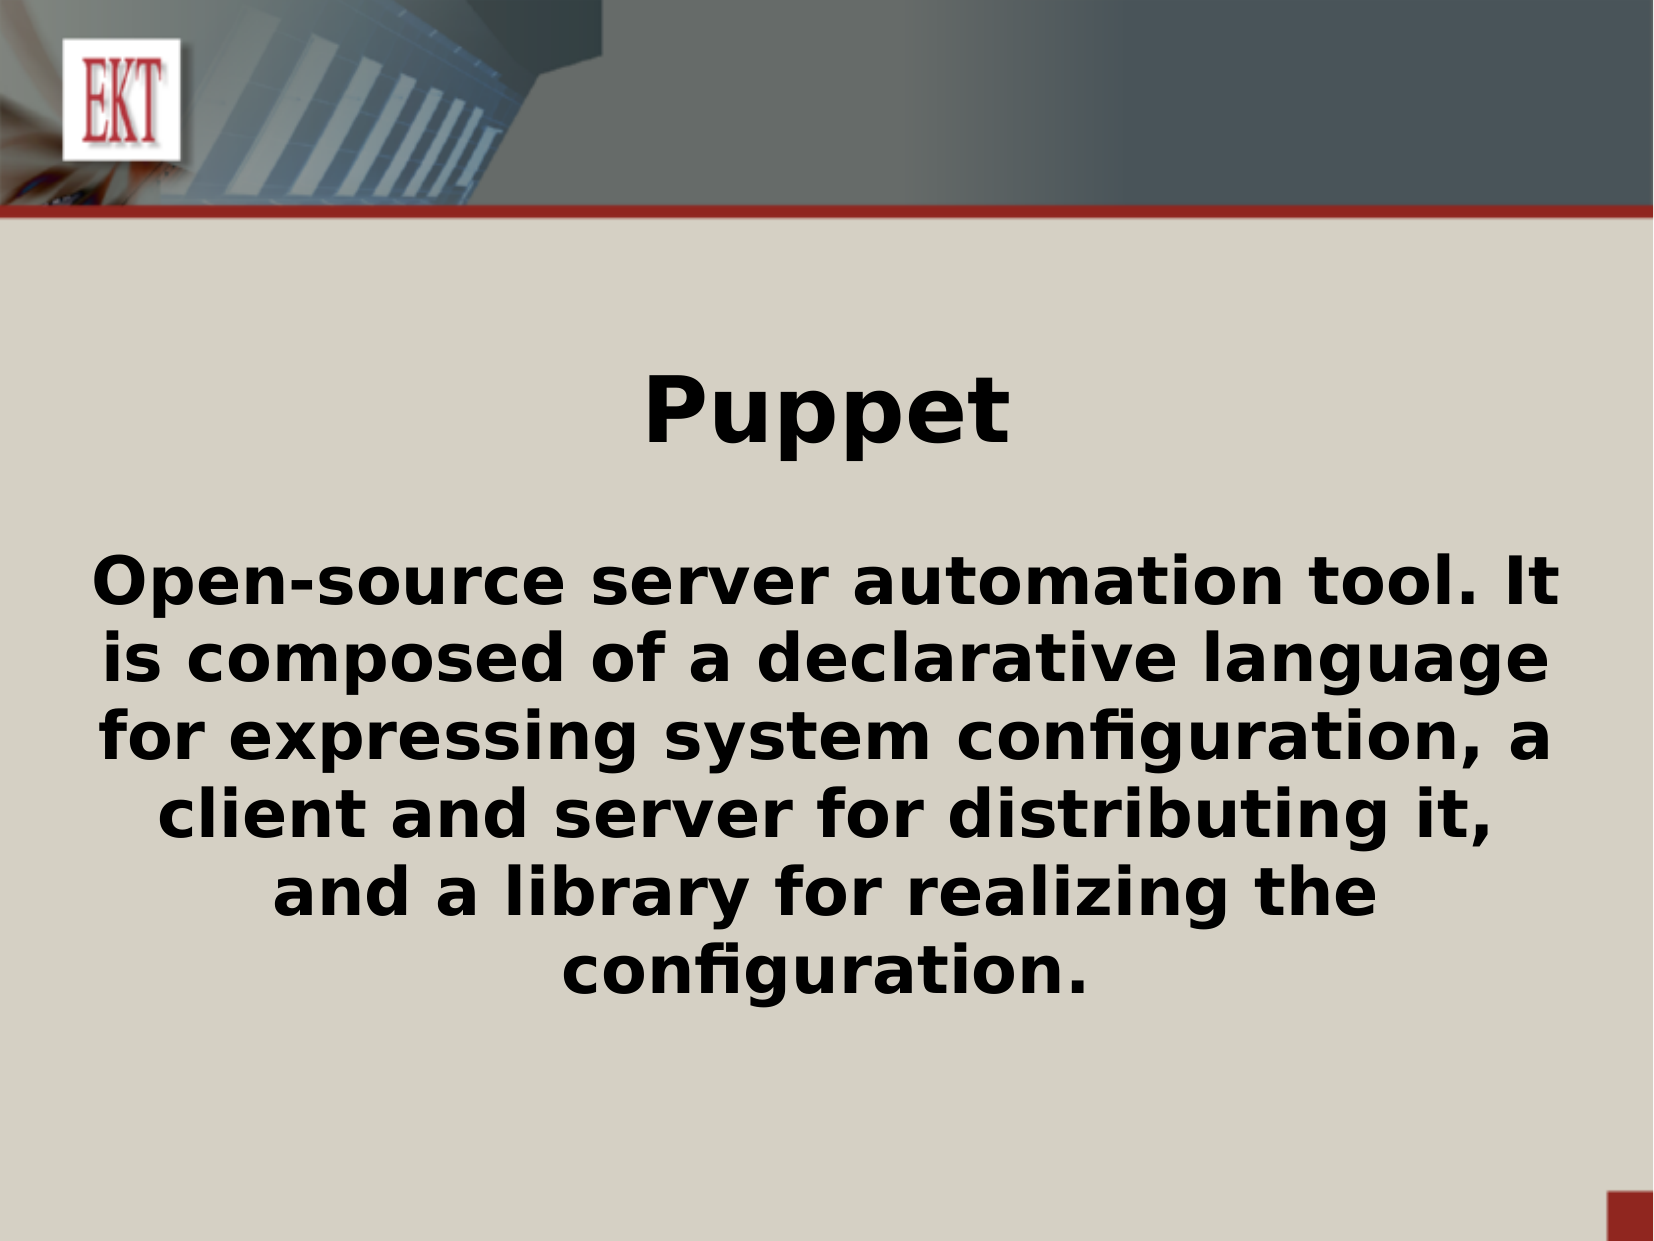

# Puppet
Open-source server automation tool. It is composed of a declarative language for expressing system configuration, a client and server for distributing it, and a library for realizing the configuration.